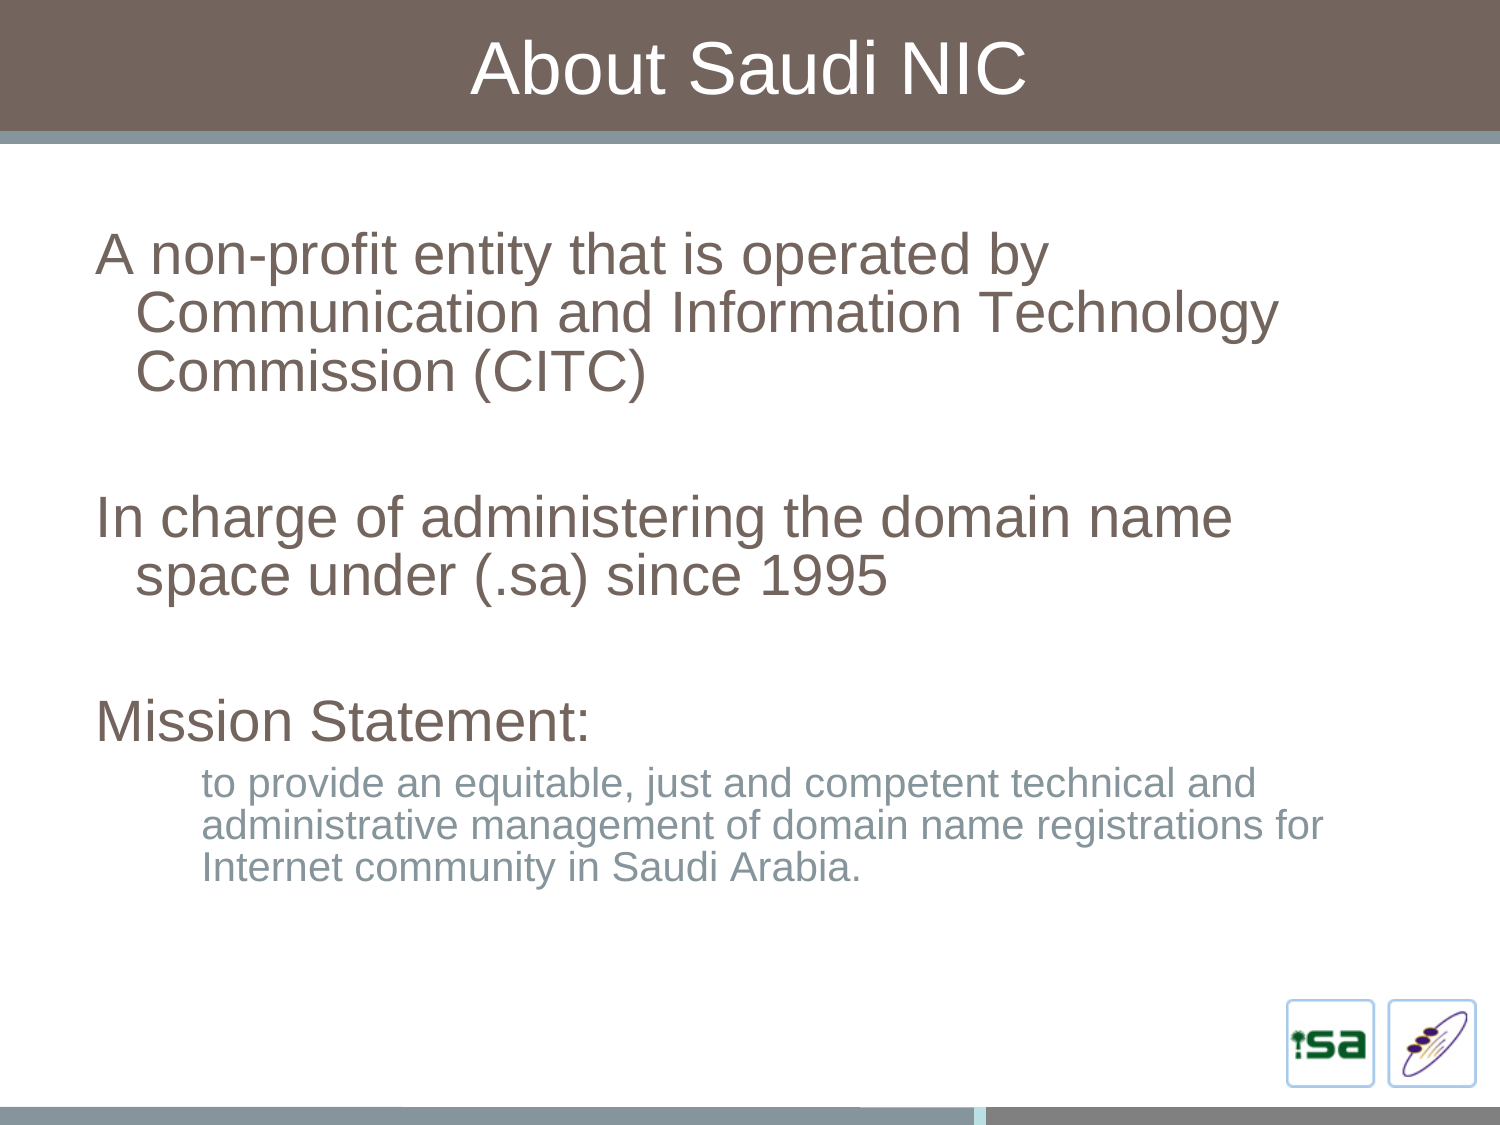

About Saudi NIC
# A non-profit entity that is operated by Communication and Information Technology Commission (CITC)
 In charge of administering the domain name space under (.sa) since 1995
 Mission Statement:
	to provide an equitable, just and competent technical and administrative management of domain name registrations for Internet community in Saudi Arabia.